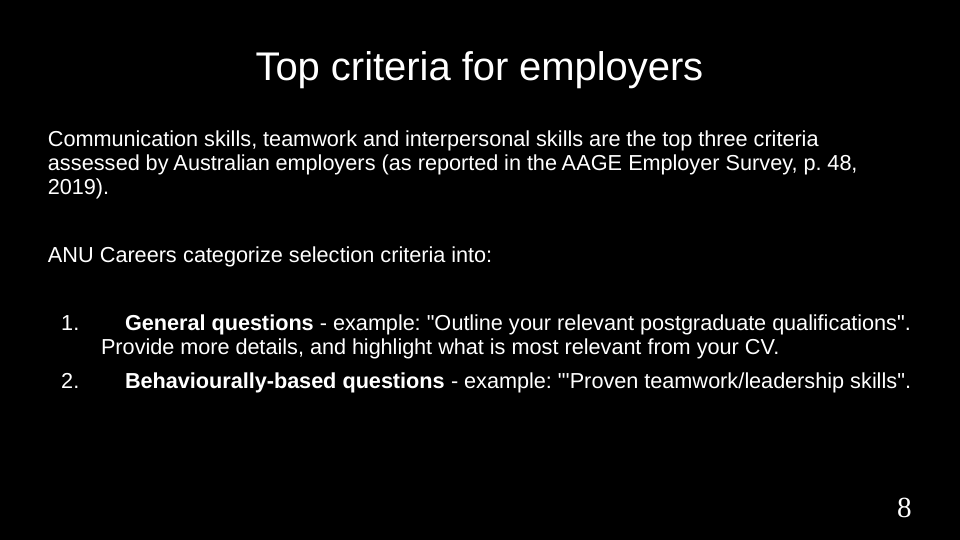

# Top criteria for employers
Communication skills, teamwork and interpersonal skills are the top three criteria assessed by Australian employers (as reported in the AAGE Employer Survey, p. 48, 2019).
ANU Careers categorize selection criteria into:
 General questions - example: "Outline your relevant postgraduate qualifications". Provide more details, and highlight what is most relevant from your CV.
 Behaviourally-based questions - example: "'Proven teamwork/leadership skills".
8